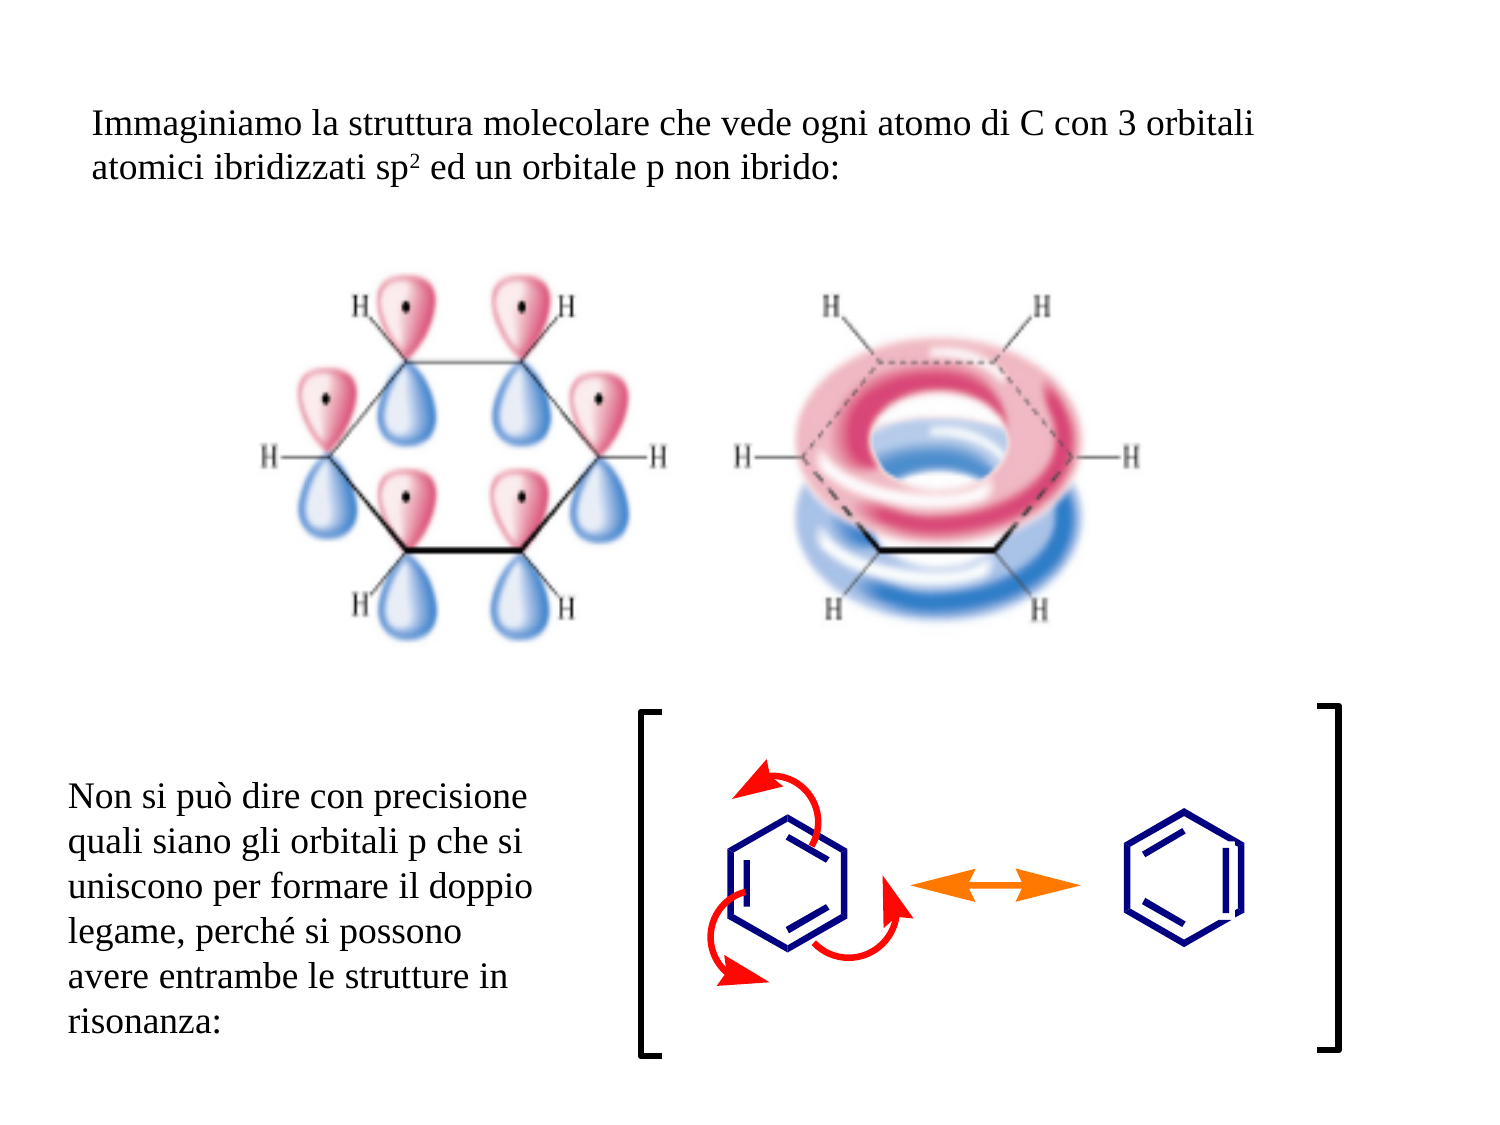

Immaginiamo la struttura molecolare che vede ogni atomo di C con 3 orbitali atomici ibridizzati sp2 ed un orbitale p non ibrido:
Non si può dire con precisione quali siano gli orbitali p che si uniscono per formare il doppio legame, perché si possono avere entrambe le strutture in risonanza: